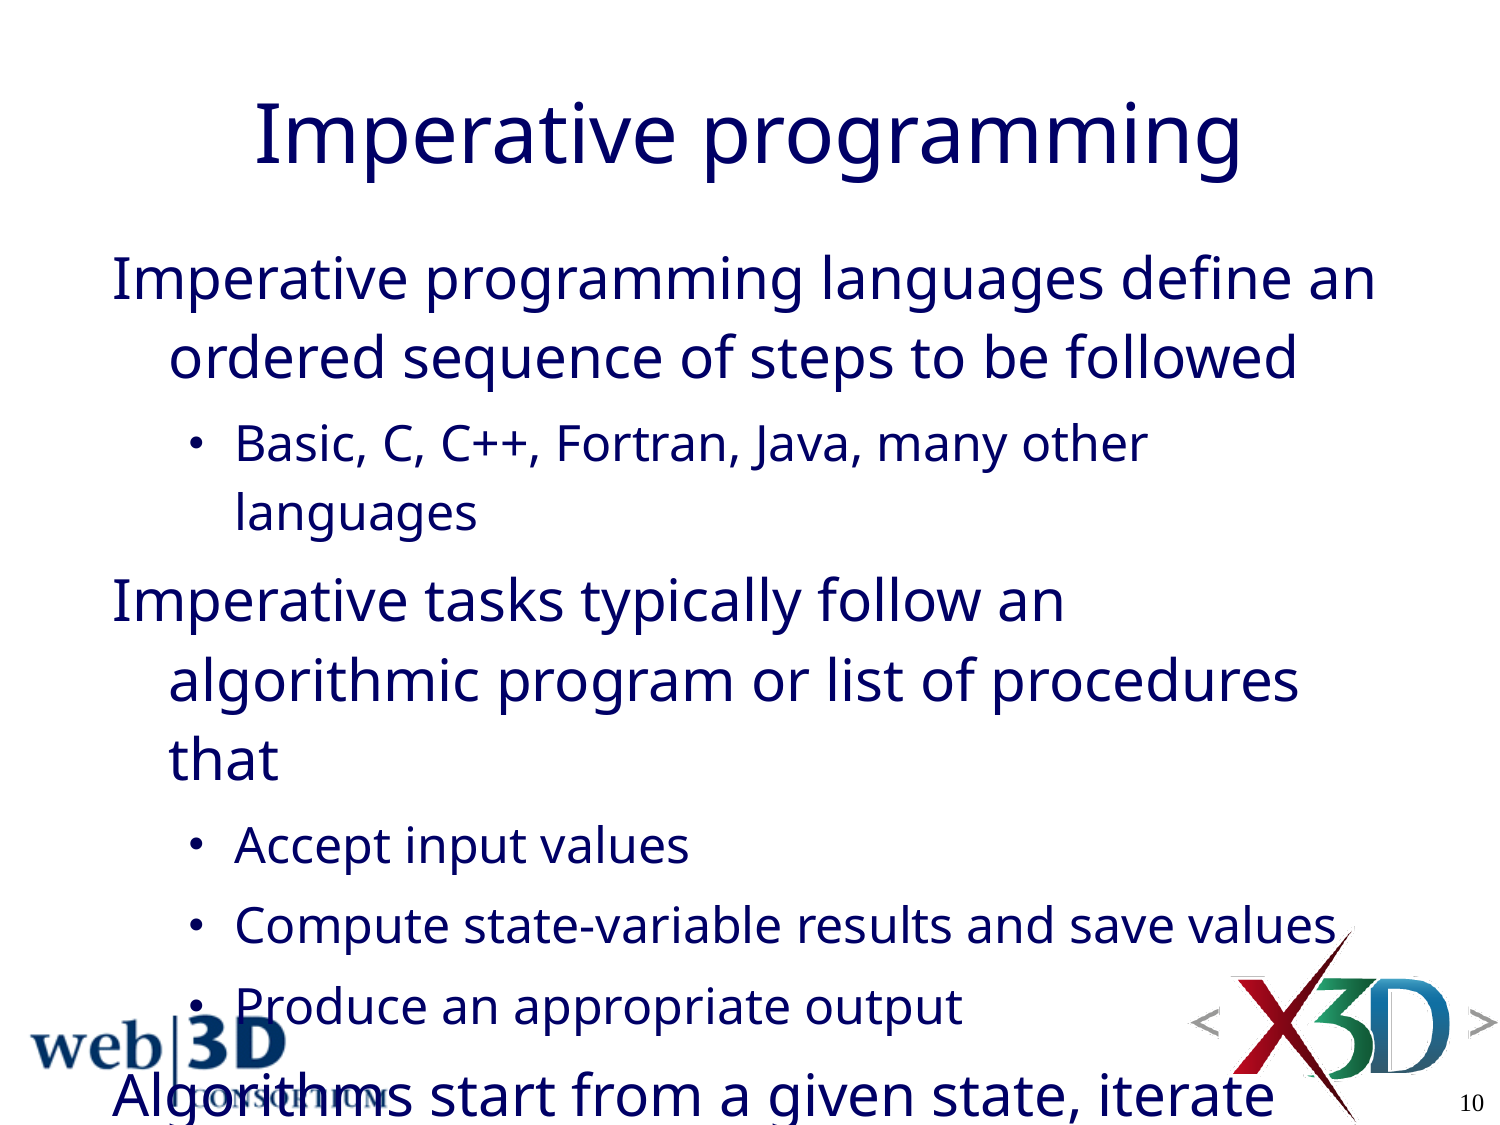

# Imperative programming
Imperative programming languages define an ordered sequence of steps to be followed
Basic, C, C++, Fortran, Java, many other languages
Imperative tasks typically follow an algorithmic program or list of procedures that
Accept input values
Compute state-variable results and save values
Produce an appropriate output
Algorithms start from a given state, iterate through task lists, and eventually terminate